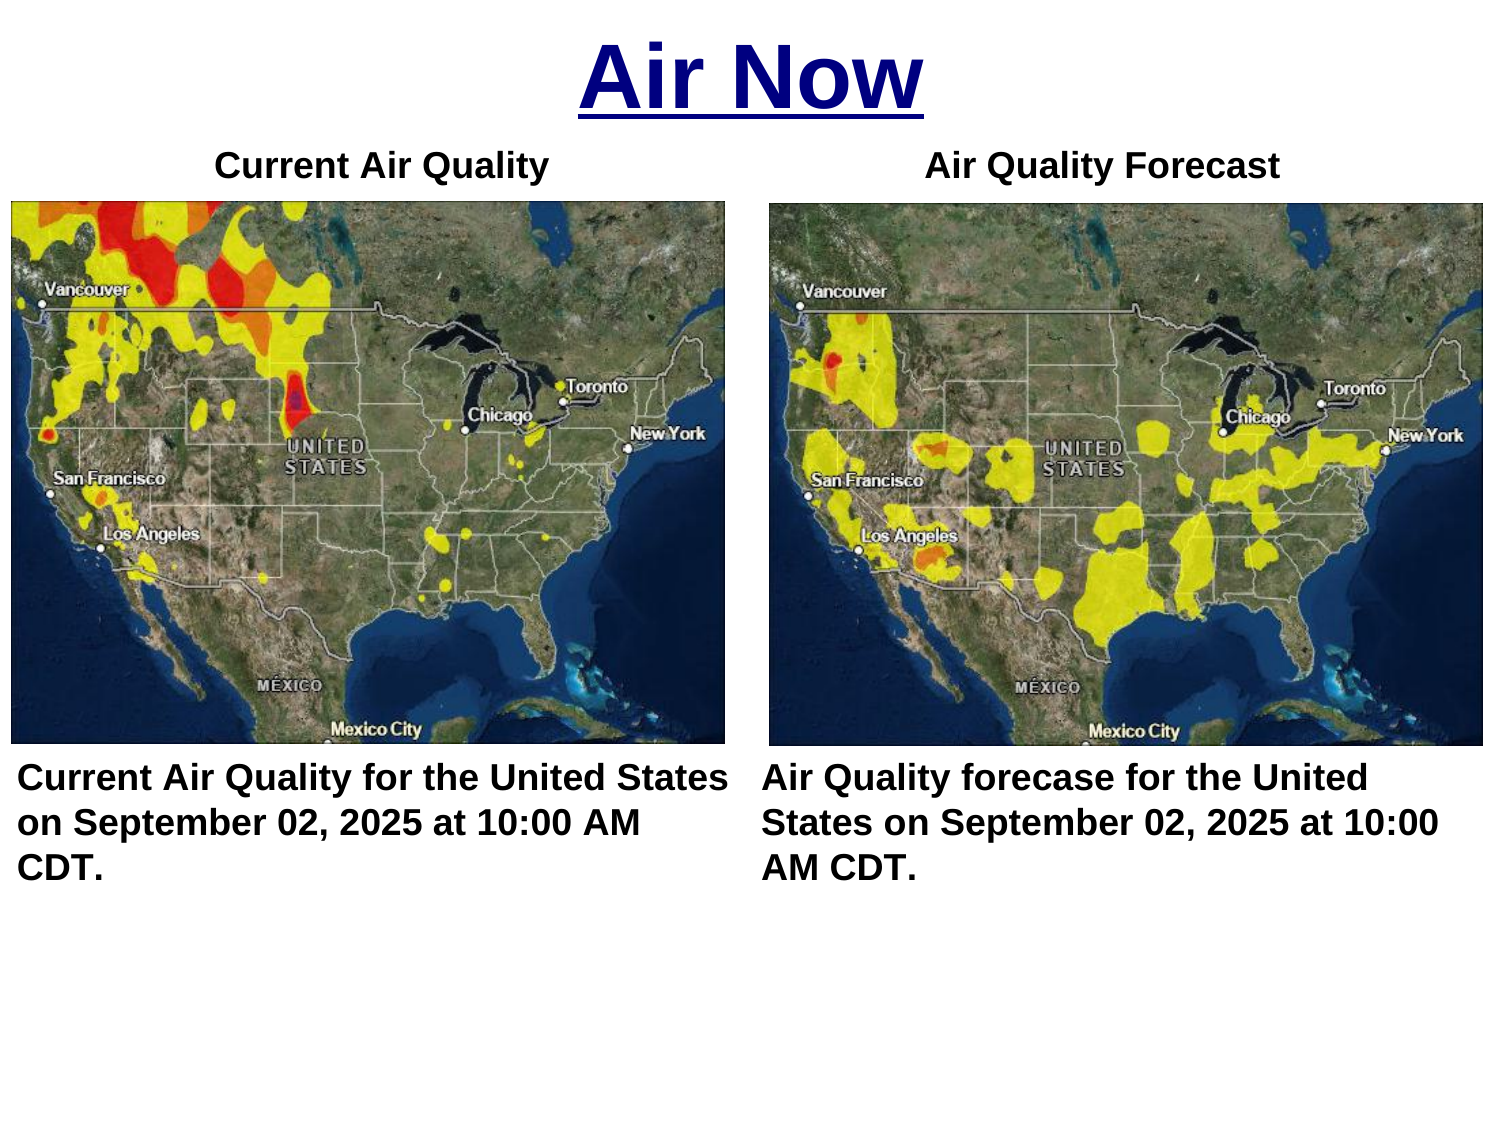

Air Now
Current Air Quality
Air Quality Forecast
Current Air Quality for the United States on September 02, 2025 at 10:00 AM CDT.
Air Quality forecase for the United States on September 02, 2025 at 10:00 AM CDT.